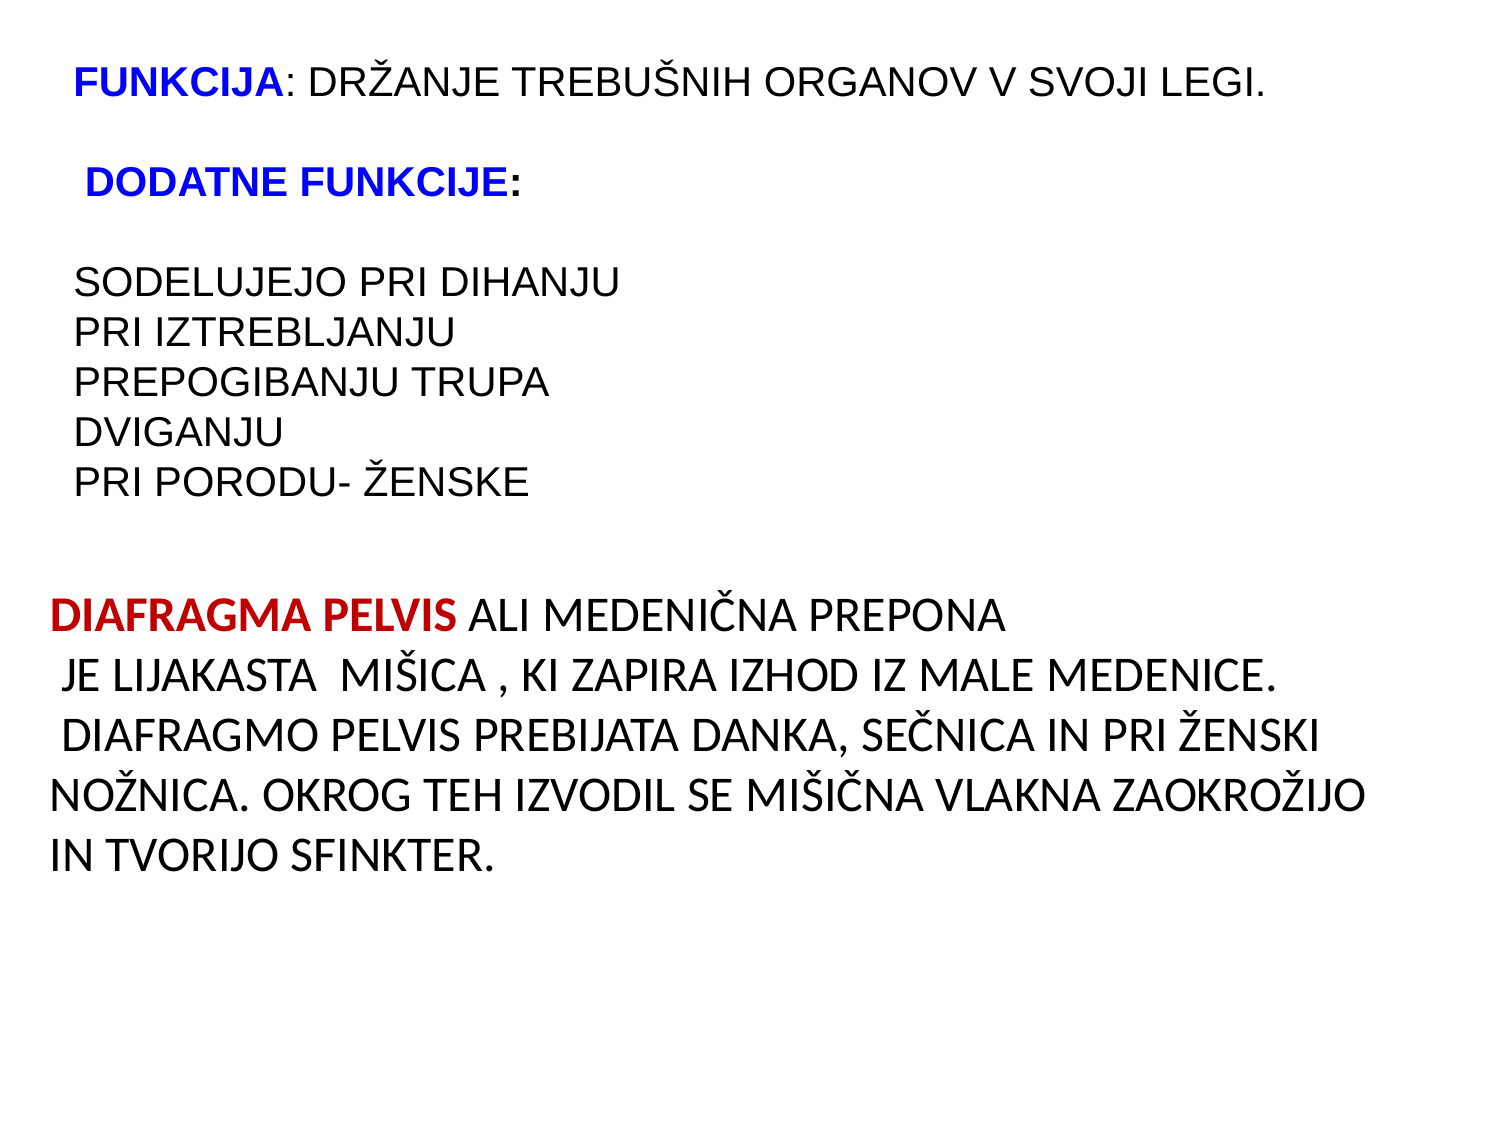

FUNKCIJA: DRŽANJE TREBUŠNIH ORGANOV V SVOJI LEGI.
 DODATNE FUNKCIJE:
SODELUJEJO PRI DIHANJU
PRI IZTREBLJANJU
PREPOGIBANJU TRUPA
DVIGANJU
PRI PORODU- ŽENSKE
DIAFRAGMA PELVIS ALI MEDENIČNA PREPONA
 JE LIJAKASTA MIŠICA , KI ZAPIRA IZHOD IZ MALE MEDENICE.
 DIAFRAGMO PELVIS PREBIJATA DANKA, SEČNICA IN PRI ŽENSKI NOŽNICA. OKROG TEH IZVODIL SE MIŠIČNA VLAKNA ZAOKROŽIJO IN TVORIJO SFINKTER.